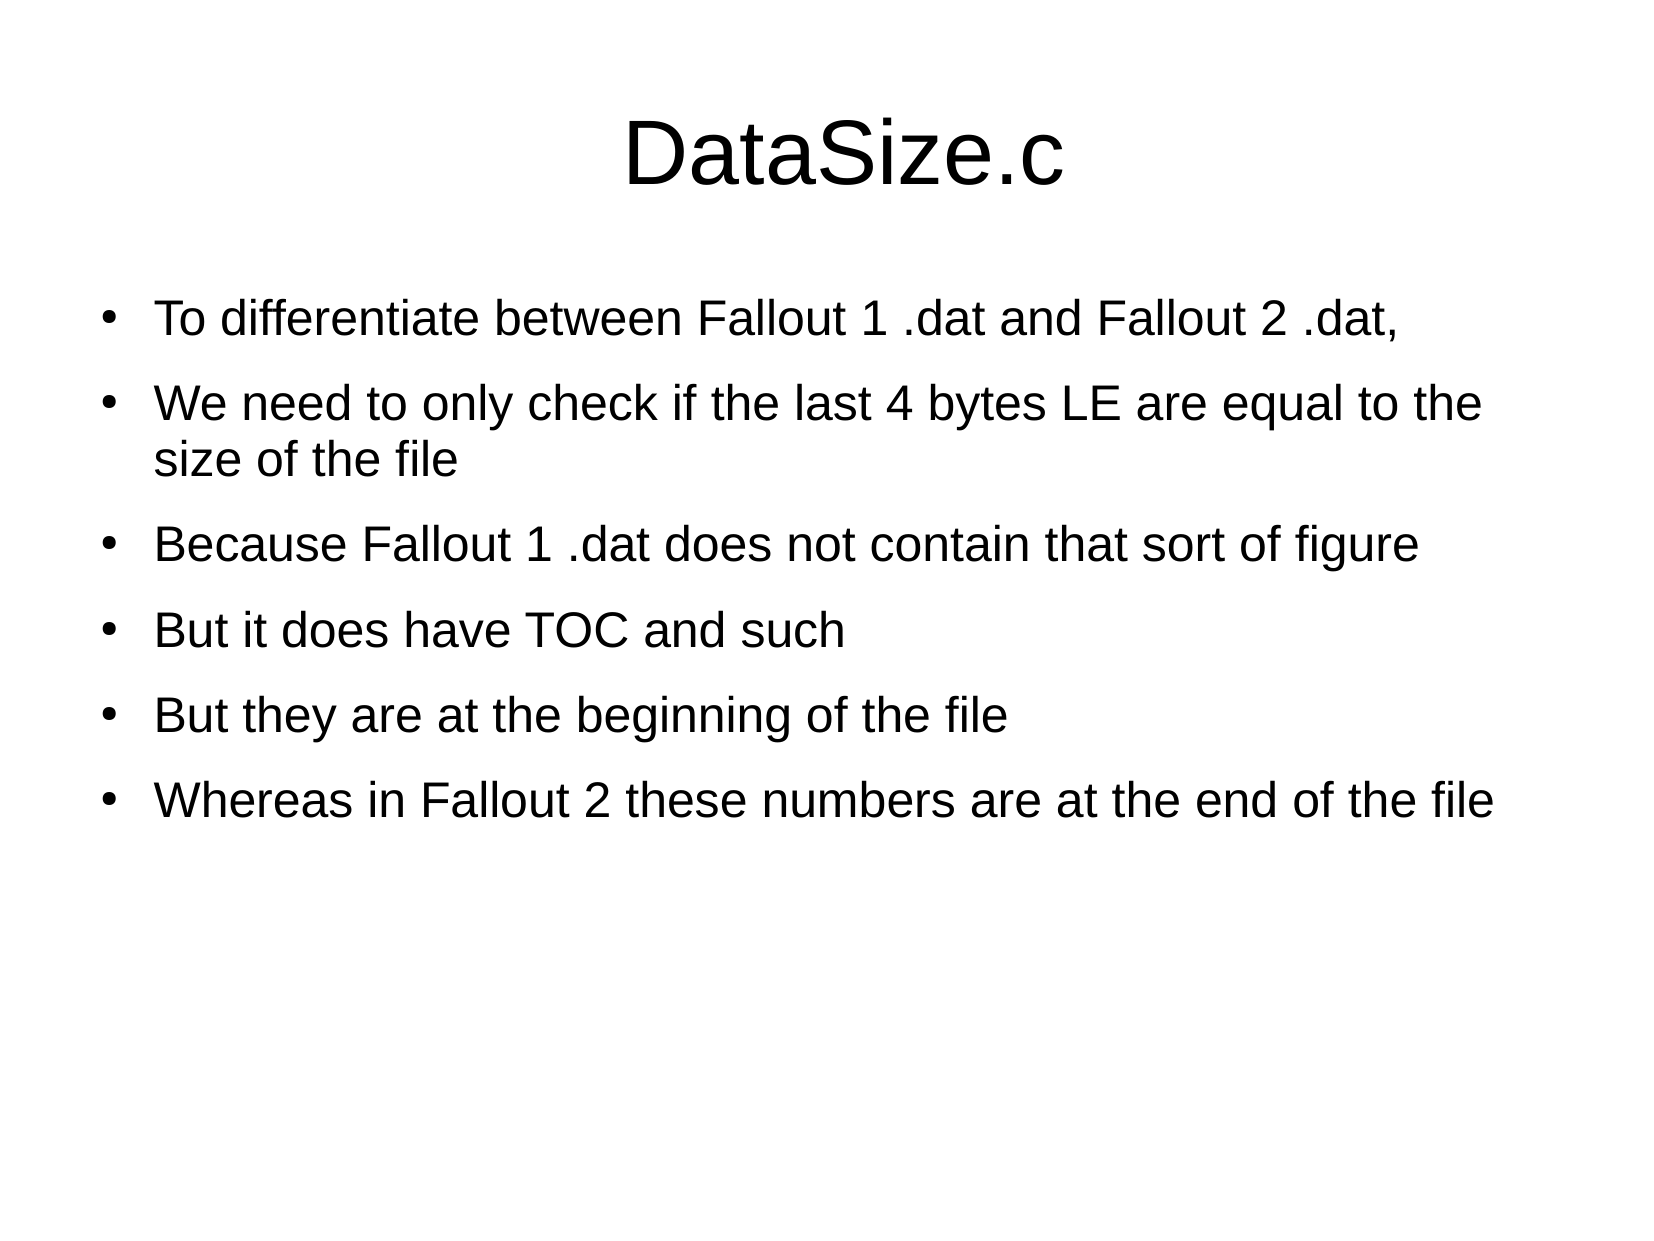

# DataSize.c
To differentiate between Fallout 1 .dat and Fallout 2 .dat,
We need to only check if the last 4 bytes LE are equal to the size of the file
Because Fallout 1 .dat does not contain that sort of figure
But it does have TOC and such
But they are at the beginning of the file
Whereas in Fallout 2 these numbers are at the end of the file